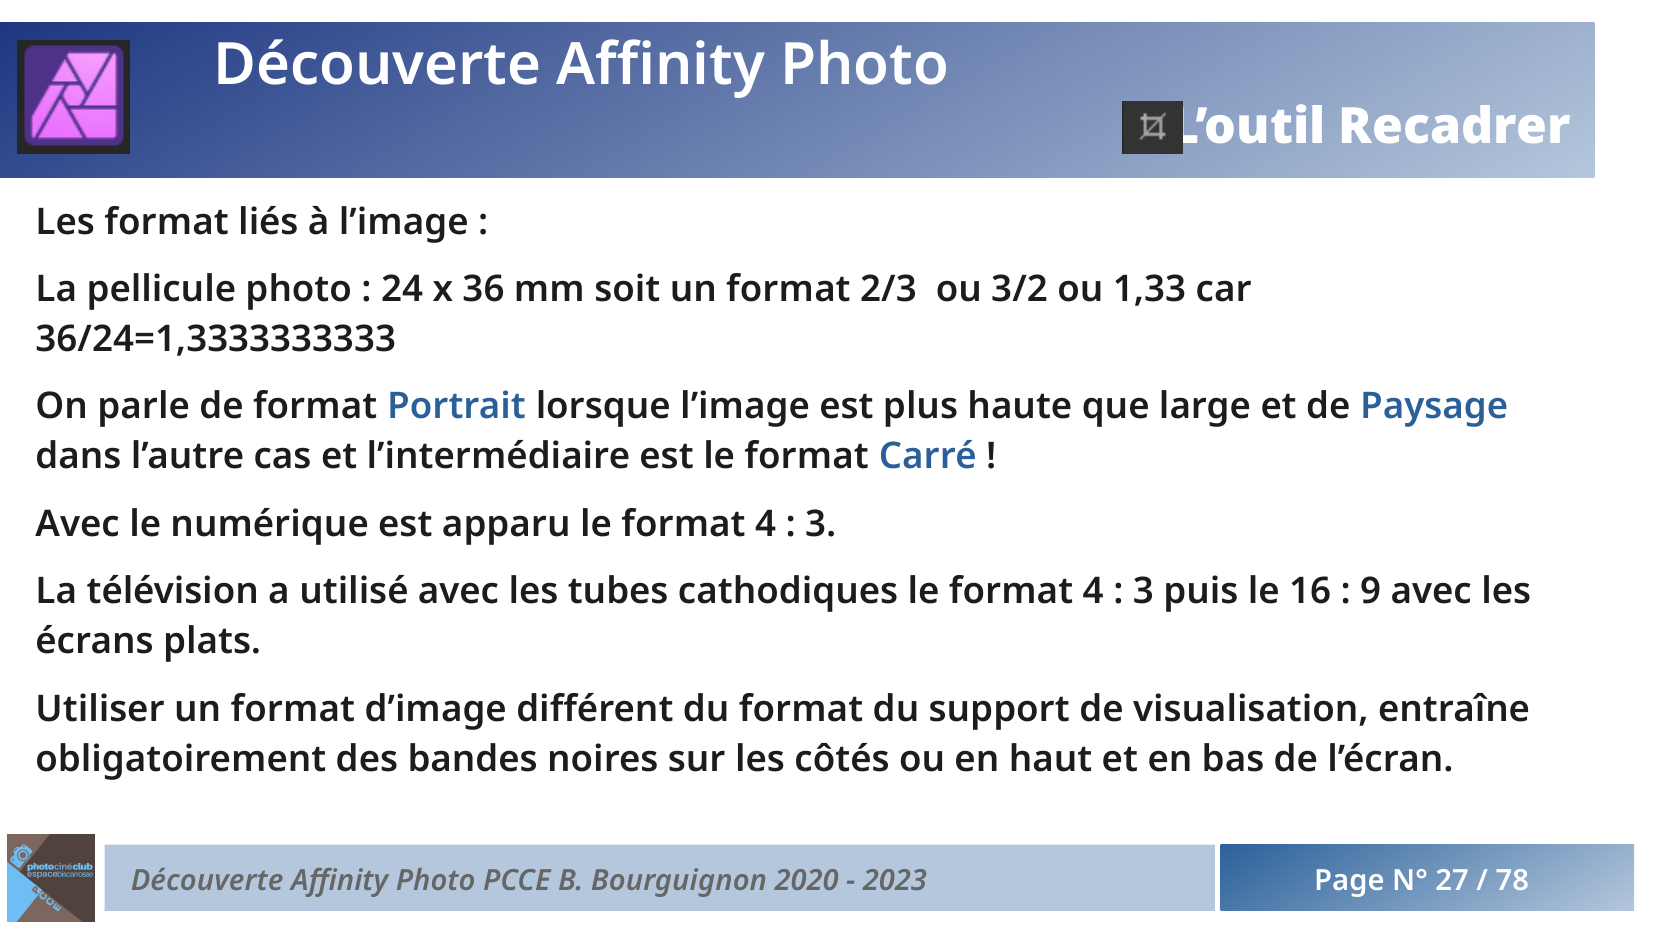

# L’outil Recadrer
Les format liés à l’image :
La pellicule photo : 24 x 36 mm soit un format 2/3 ou 3/2 ou 1,33 car 36/24=1,3333333333
On parle de format Portrait lorsque l’image est plus haute que large et de Paysage dans l’autre cas et l’intermédiaire est le format Carré !
Avec le numérique est apparu le format 4 : 3.
La télévision a utilisé avec les tubes cathodiques le format 4 : 3 puis le 16 : 9 avec les écrans plats.
Utiliser un format d’image différent du format du support de visualisation, entraîne obligatoirement des bandes noires sur les côtés ou en haut et en bas de l’écran.